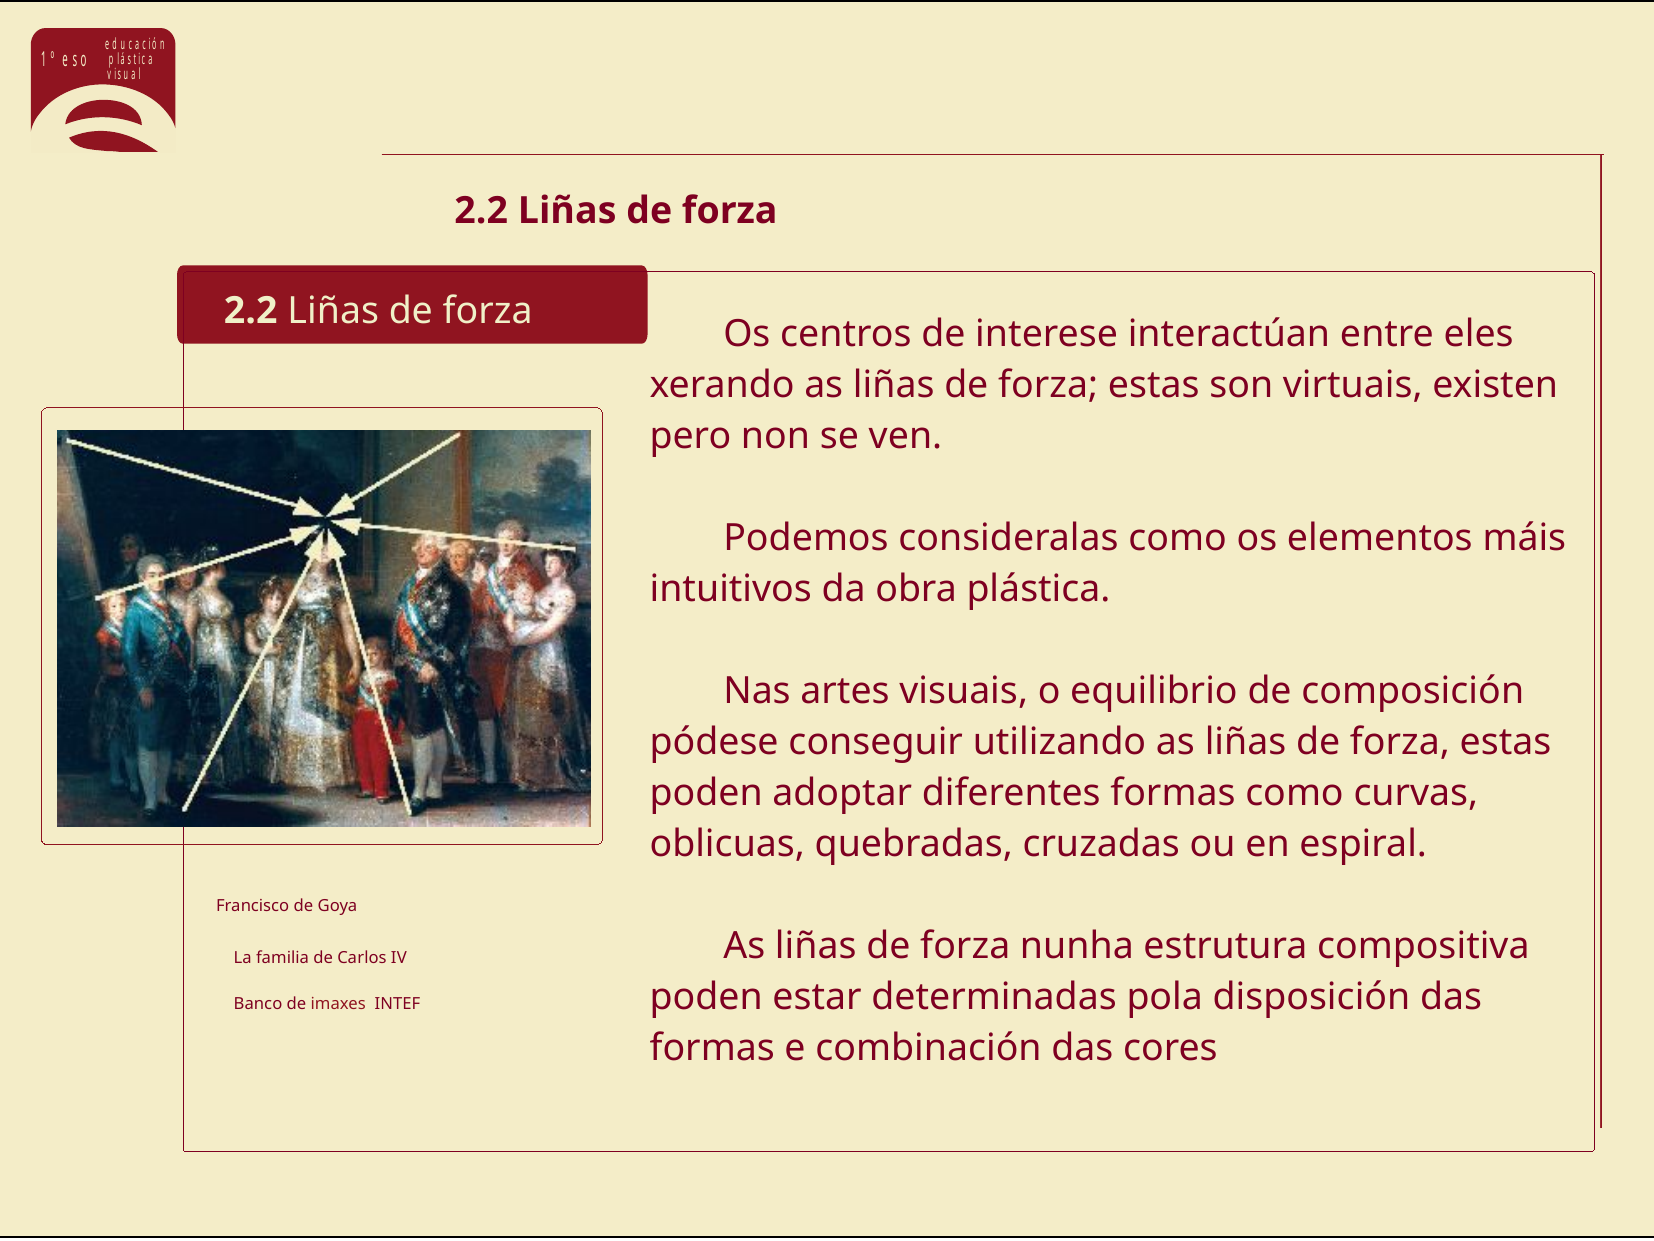

2.2 Liñas de forza
	2.2 Liñas de forza
#
	Os centros de interese interactúan entre eles xerando as liñas de forza; estas son virtuais, existen pero non se ven.
	Podemos consideralas como os elementos máis intuitivos da obra plástica.
	Nas artes visuais, o equilibrio de composición pódese conseguir utilizando as liñas de forza, estas poden adoptar diferentes formas como curvas, oblicuas, quebradas, cruzadas ou en espiral.
	As liñas de forza nunha estrutura compositiva poden estar determinadas pola disposición das formas e combinación das cores
 Francisco de Goya
La familia de Carlos IV
Banco de imaxes INTEF